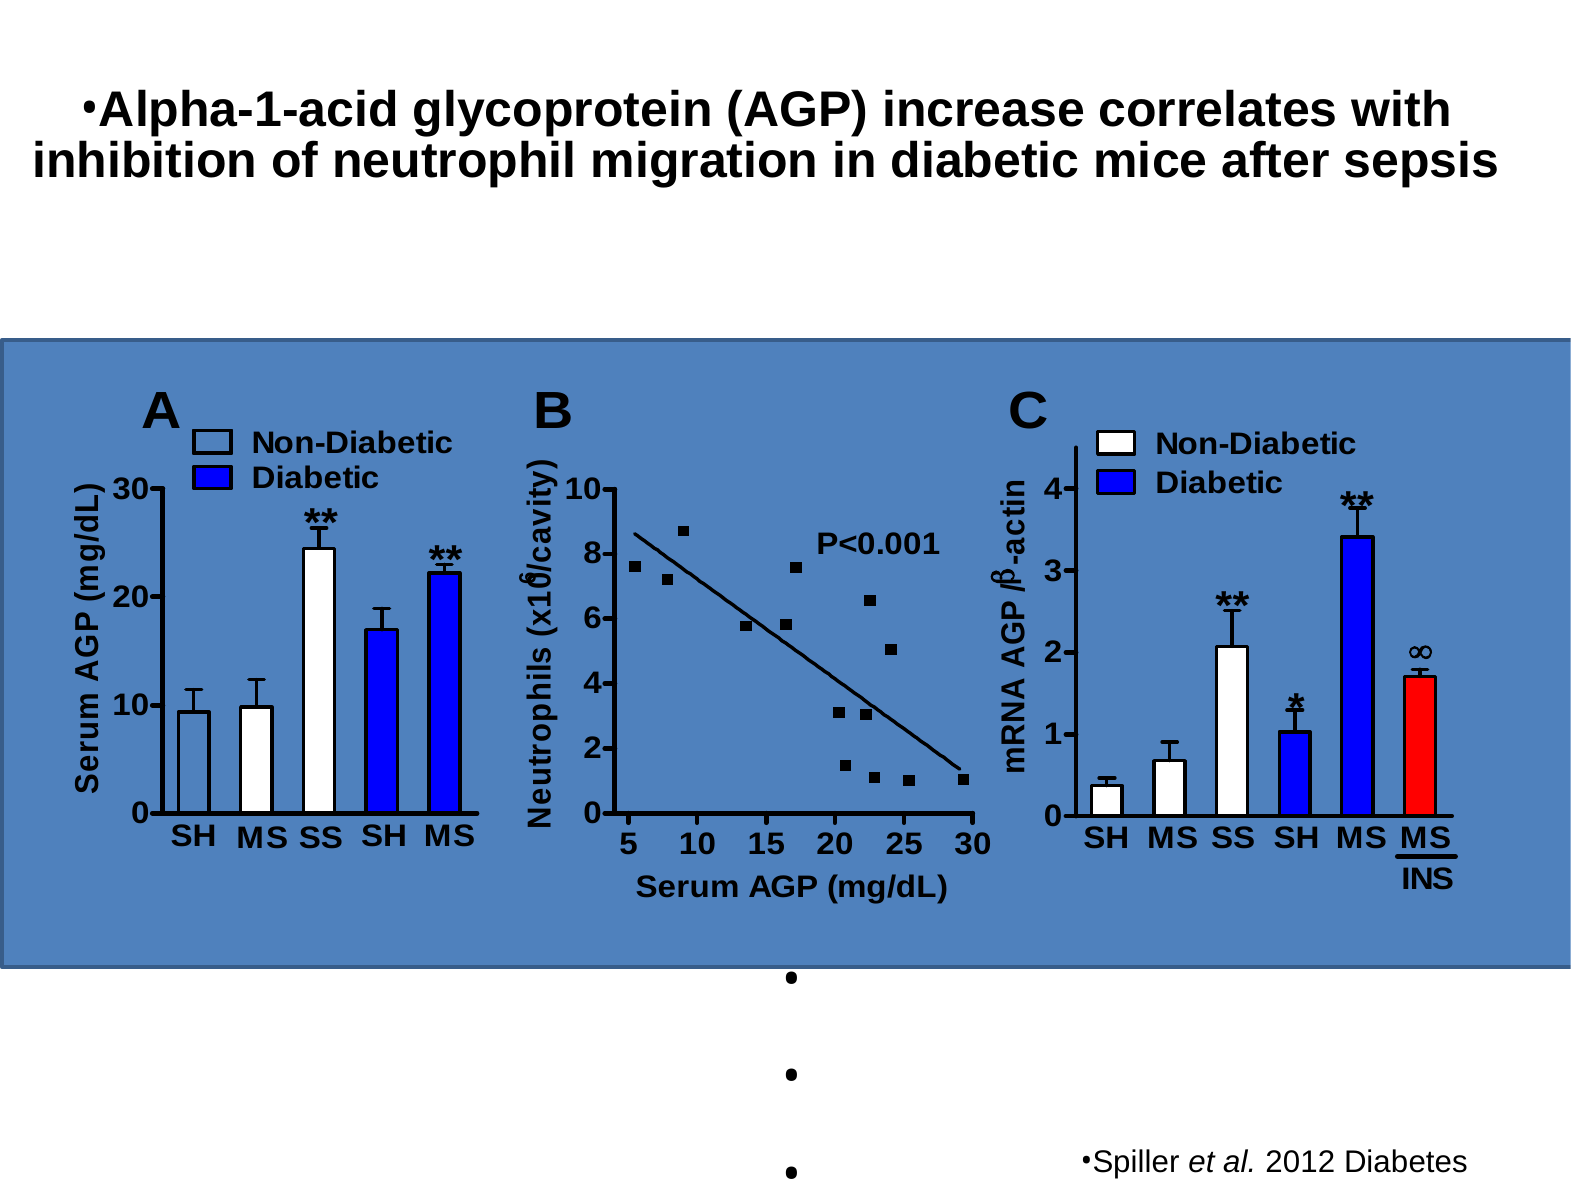

Alpha-1-acid glycoprotein (AGP) increase correlates with inhibition of neutrophil migration in diabetic mice after sepsis
Spiller et al. 2012 Diabetes